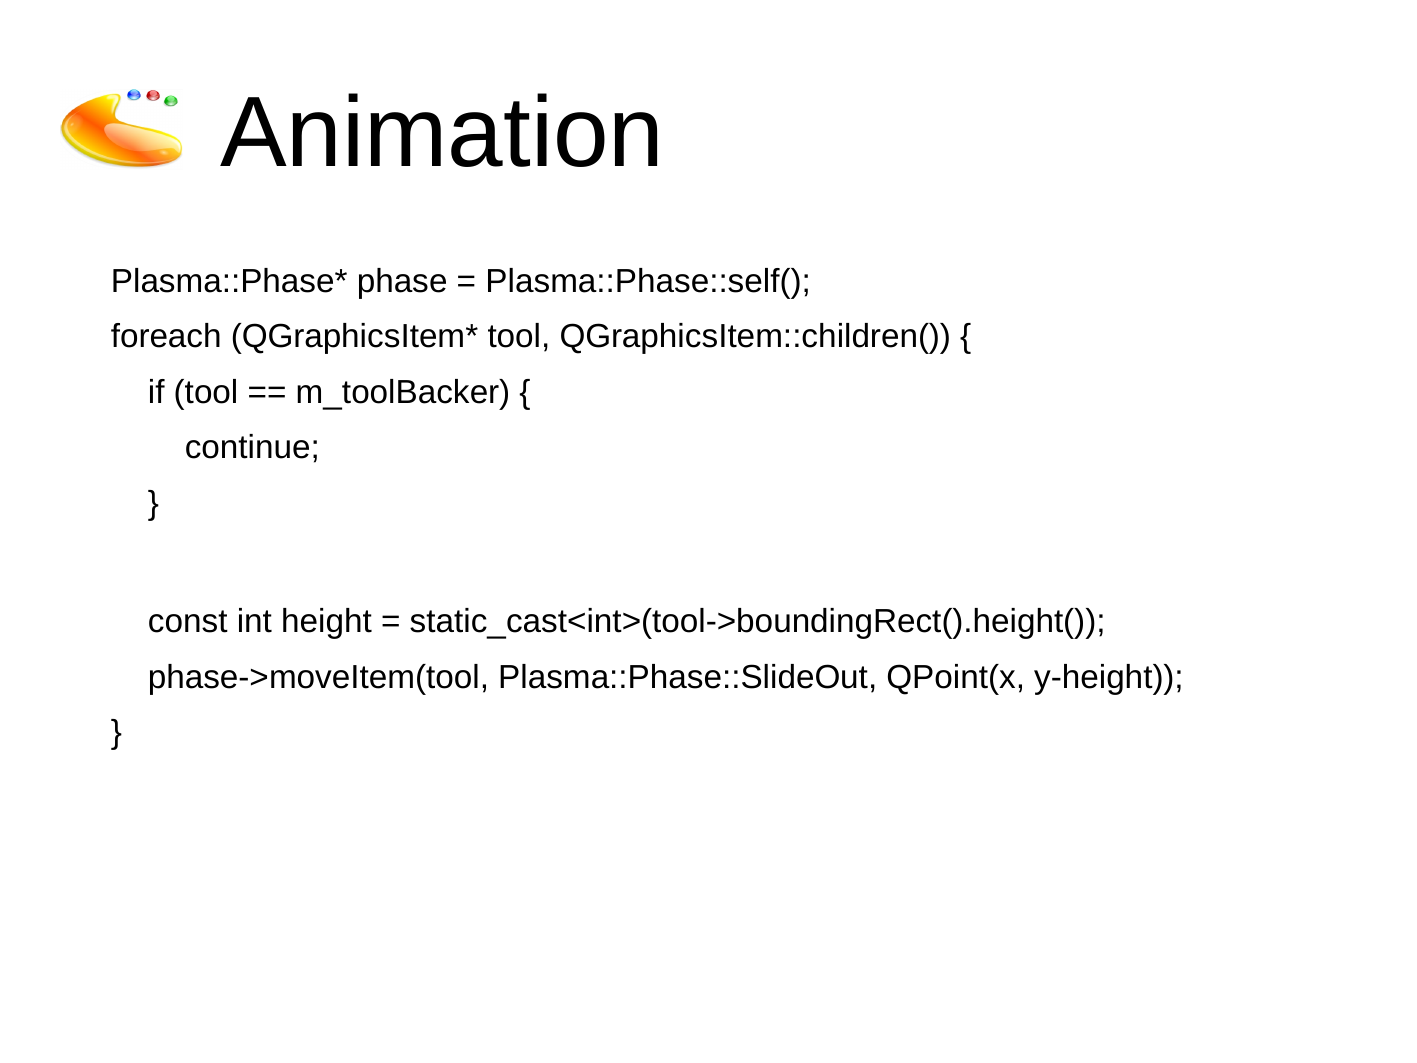

Animation
 Plasma::Phase* phase = Plasma::Phase::self();
 foreach (QGraphicsItem* tool, QGraphicsItem::children()) {
 if (tool == m_toolBacker) {
 continue;
 }
 const int height = static_cast<int>(tool->boundingRect().height());
 phase->moveItem(tool, Plasma::Phase::SlideOut, QPoint(x, y-height));
 }